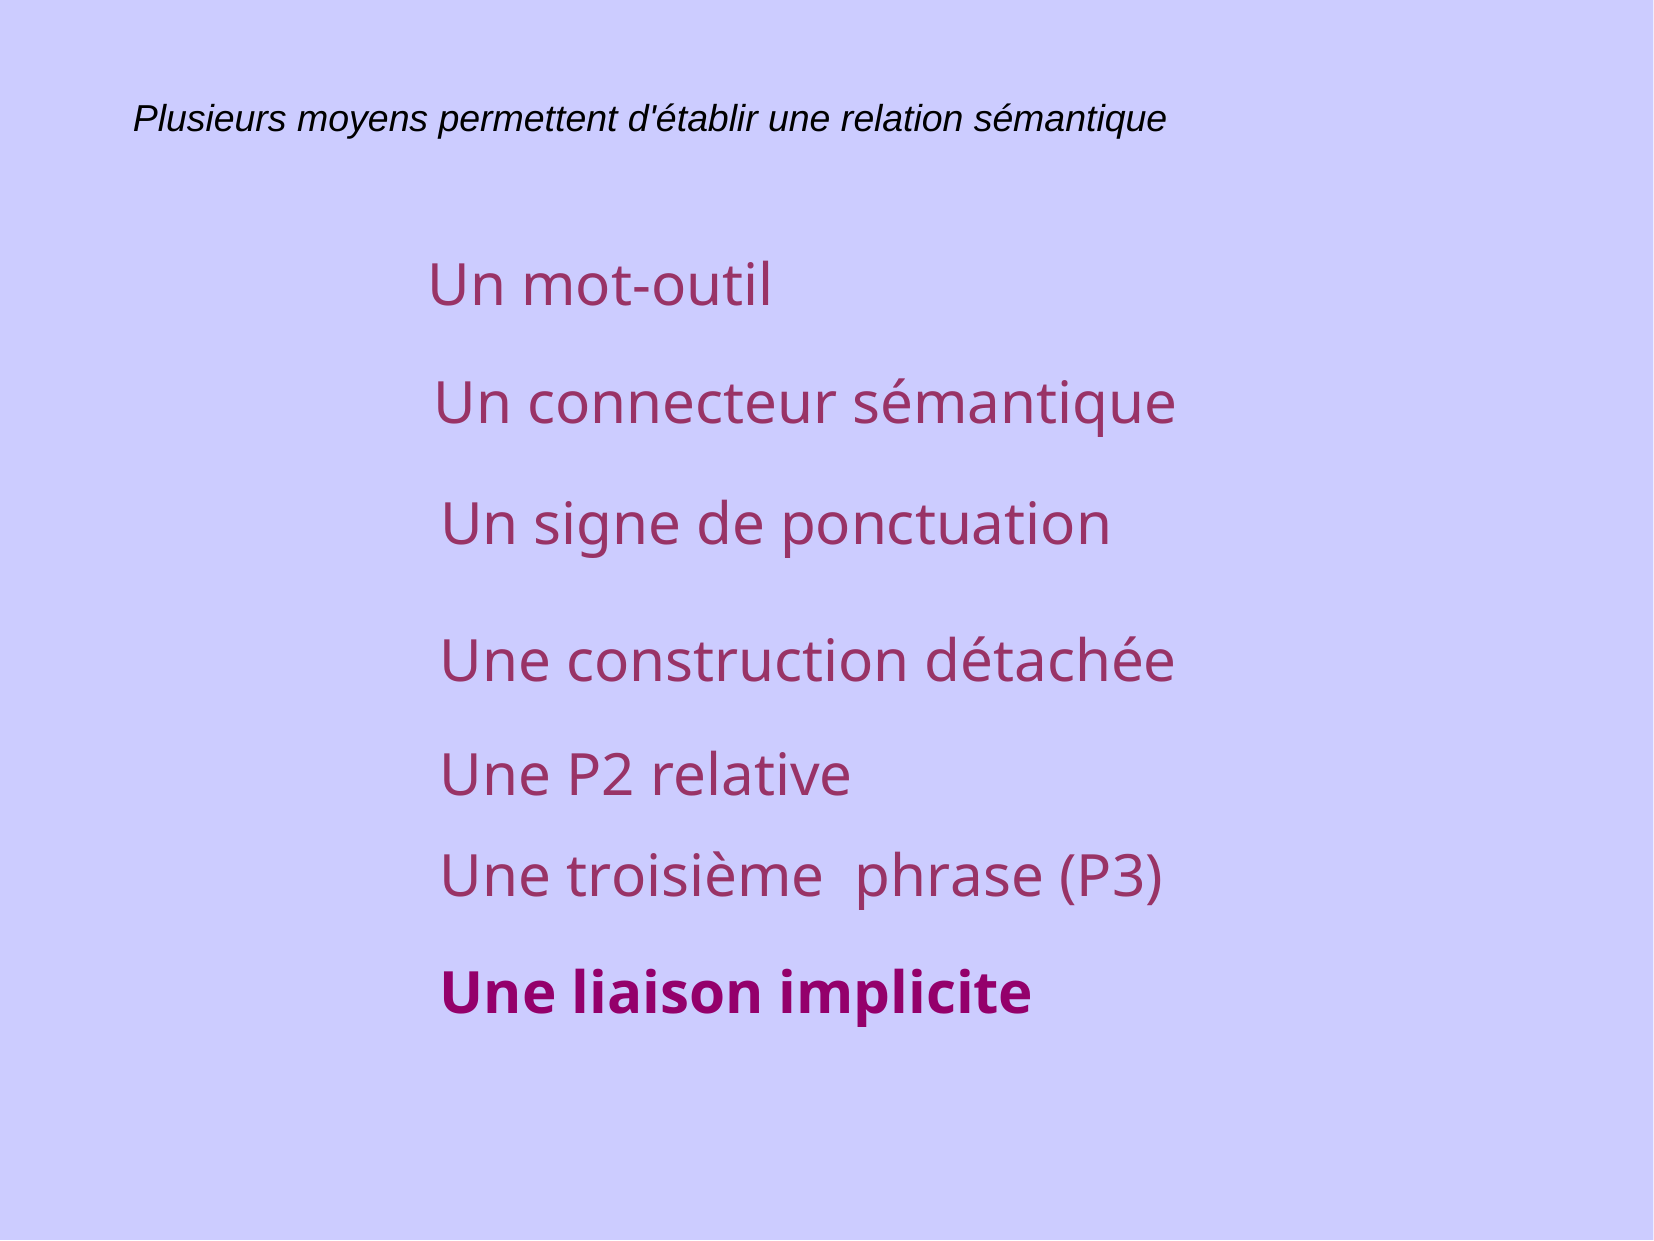

Plusieurs moyens permettent d'établir une relation sémantique
Un mot-outil
Un connecteur sémantique
Un signe de ponctuation
Une construction détachée
Une P2 relative
Une troisième phrase (P3)
Une liaison implicite